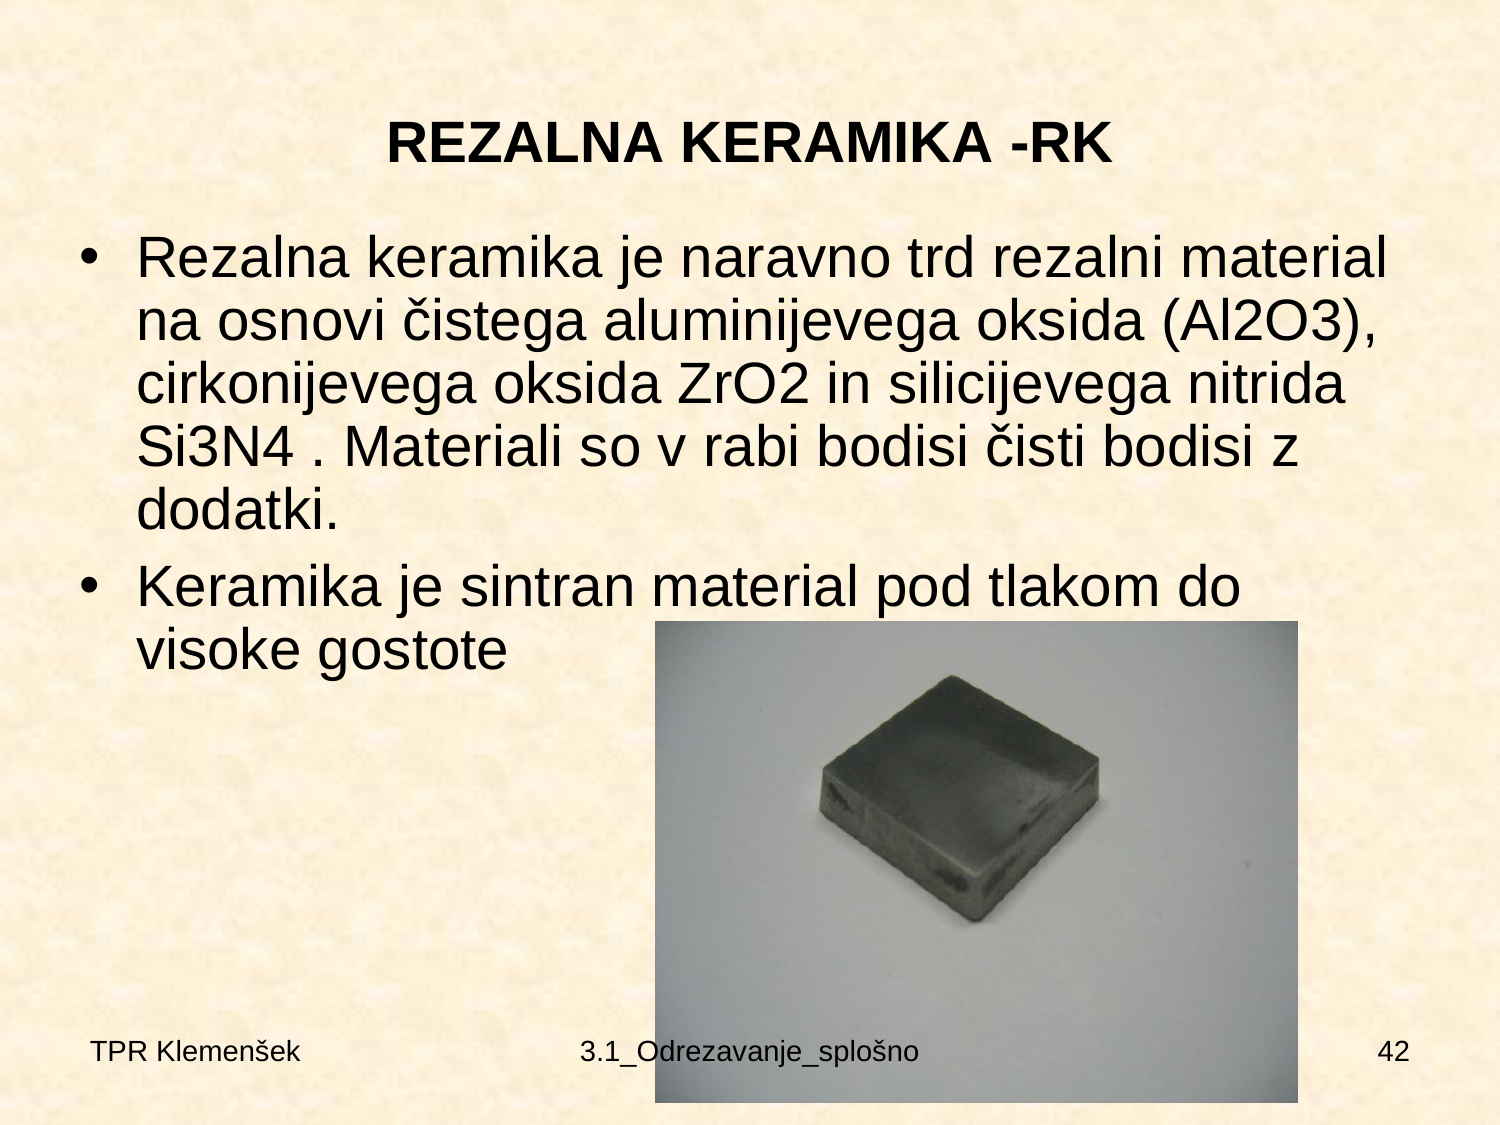

# REZALNA KERAMIKA -RK
Rezalna keramika je naravno trd rezalni material na osnovi čistega aluminijevega oksida (Al2O3), cirkonijevega oksida ZrO2 in silicijevega nitrida Si3N4 . Materiali so v rabi bodisi čisti bodisi z dodatki.
Keramika je sintran material pod tlakom do visoke gostote
TPR Klemenšek
3.1_Odrezavanje_splošno